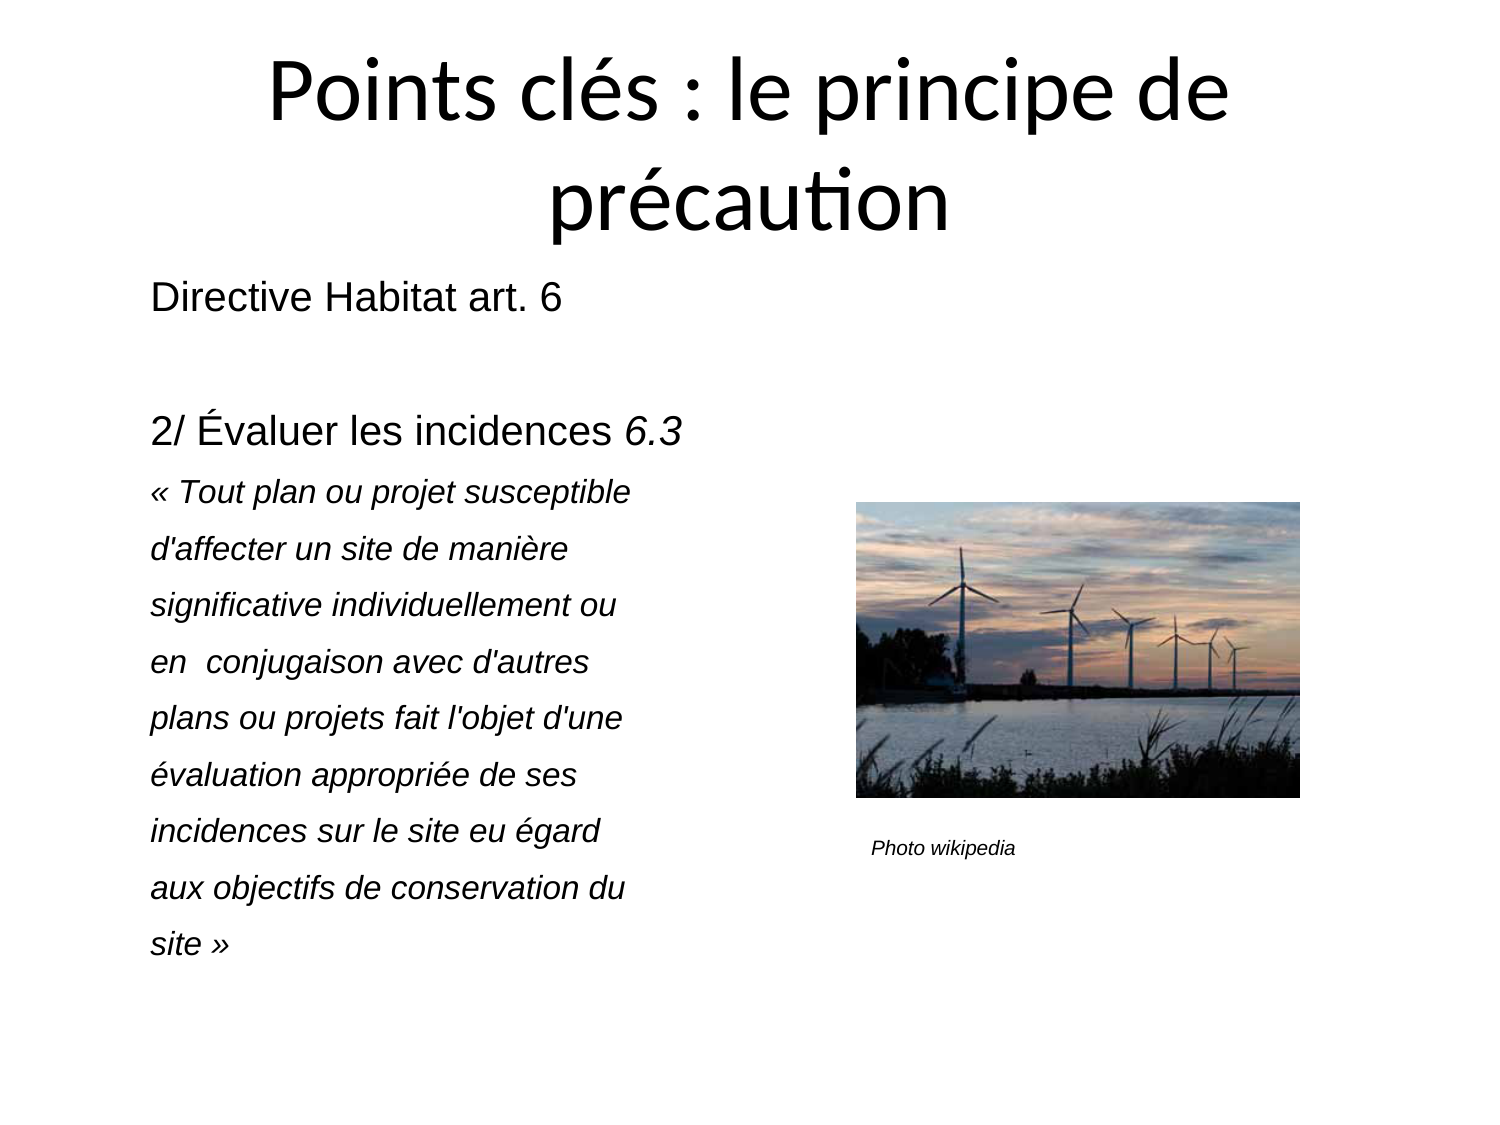

# Points clés : le principe de précaution
Directive Habitat art. 6
2/ Évaluer les incidences 6.3
« Tout plan ou projet susceptible
d'affecter un site de manière
significative individuellement ou
en conjugaison avec d'autres
plans ou projets fait l'objet d'une
évaluation appropriée de ses
incidences sur le site eu égard
aux objectifs de conservation du
site »
Photo wikipedia